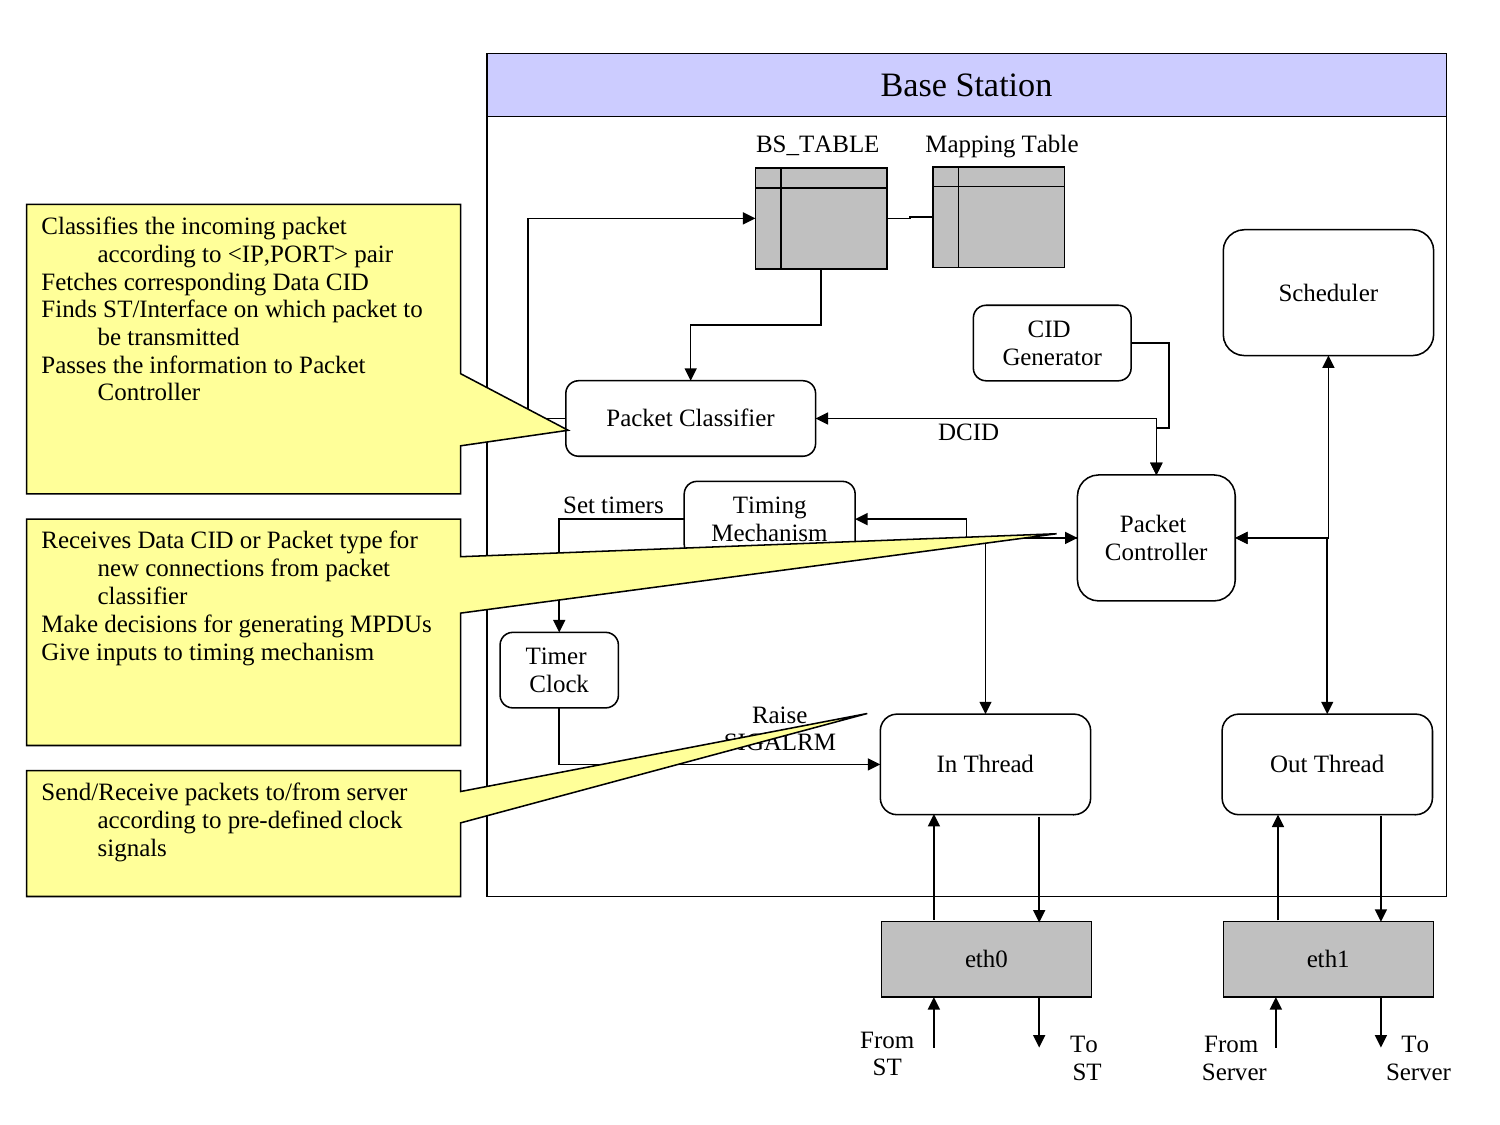

Base Station
BS_TABLE
Mapping Table
Classifies the incoming packet according to <IP,PORT> pair
Fetches corresponding Data CID
Finds ST/Interface on which packet to be transmitted
Passes the information to Packet Controller
Scheduler
CID
Generator
Packet Classifier
DCID
Packet
Controller
Timing
Mechanism
Set timers
Receives Data CID or Packet type for new connections from packet classifier
Make decisions for generating MPDUs
Give inputs to timing mechanism
Timer
Clock
Raise
SIGALRM
In Thread
Out Thread
Send/Receive packets to/from server according to pre-defined clock signals
eth0
eth1
From
ST
To
ST
From
Server
To
Server